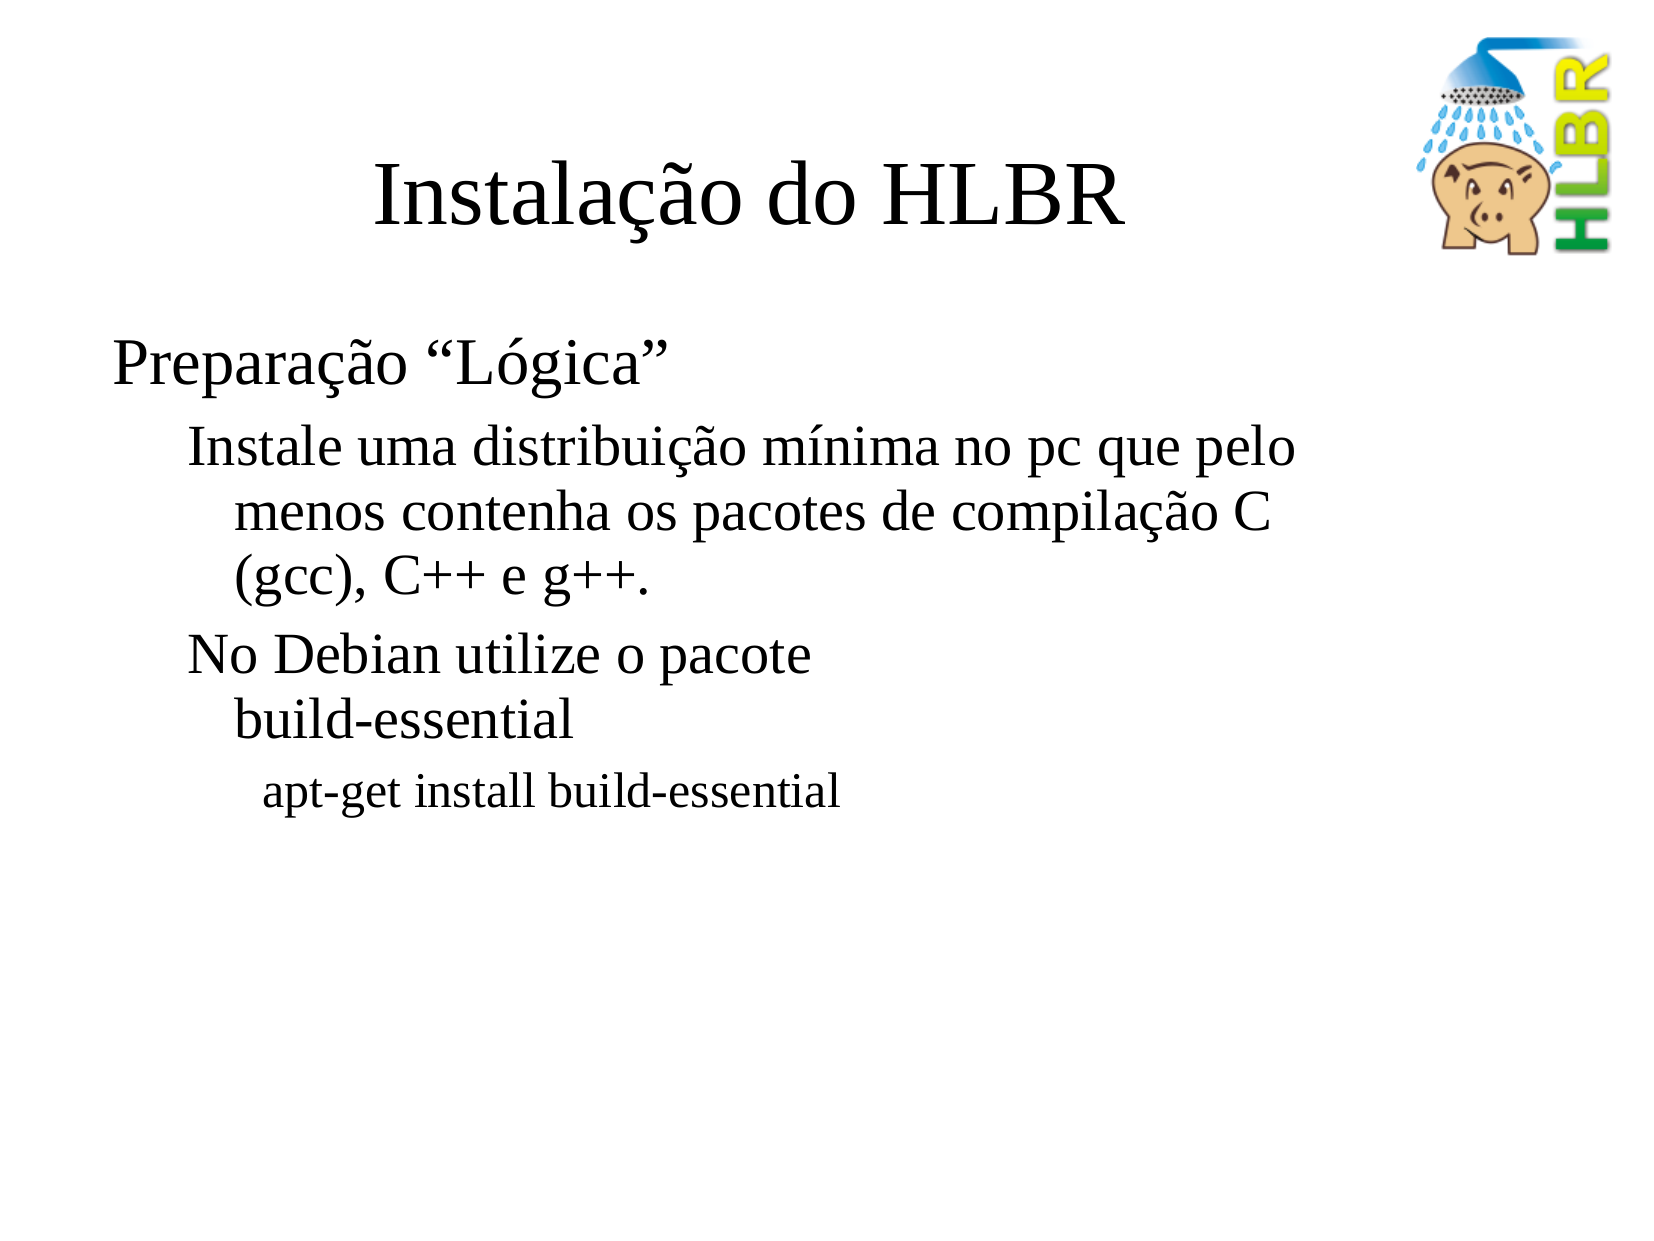

# Instalação do HLBR
Preparação “Lógica”
Instale uma distribuição mínima no pc que pelo menos contenha os pacotes de compilação C (gcc), C++ e g++.
No Debian utilize o pacote
build-essential
apt-get install build-essential